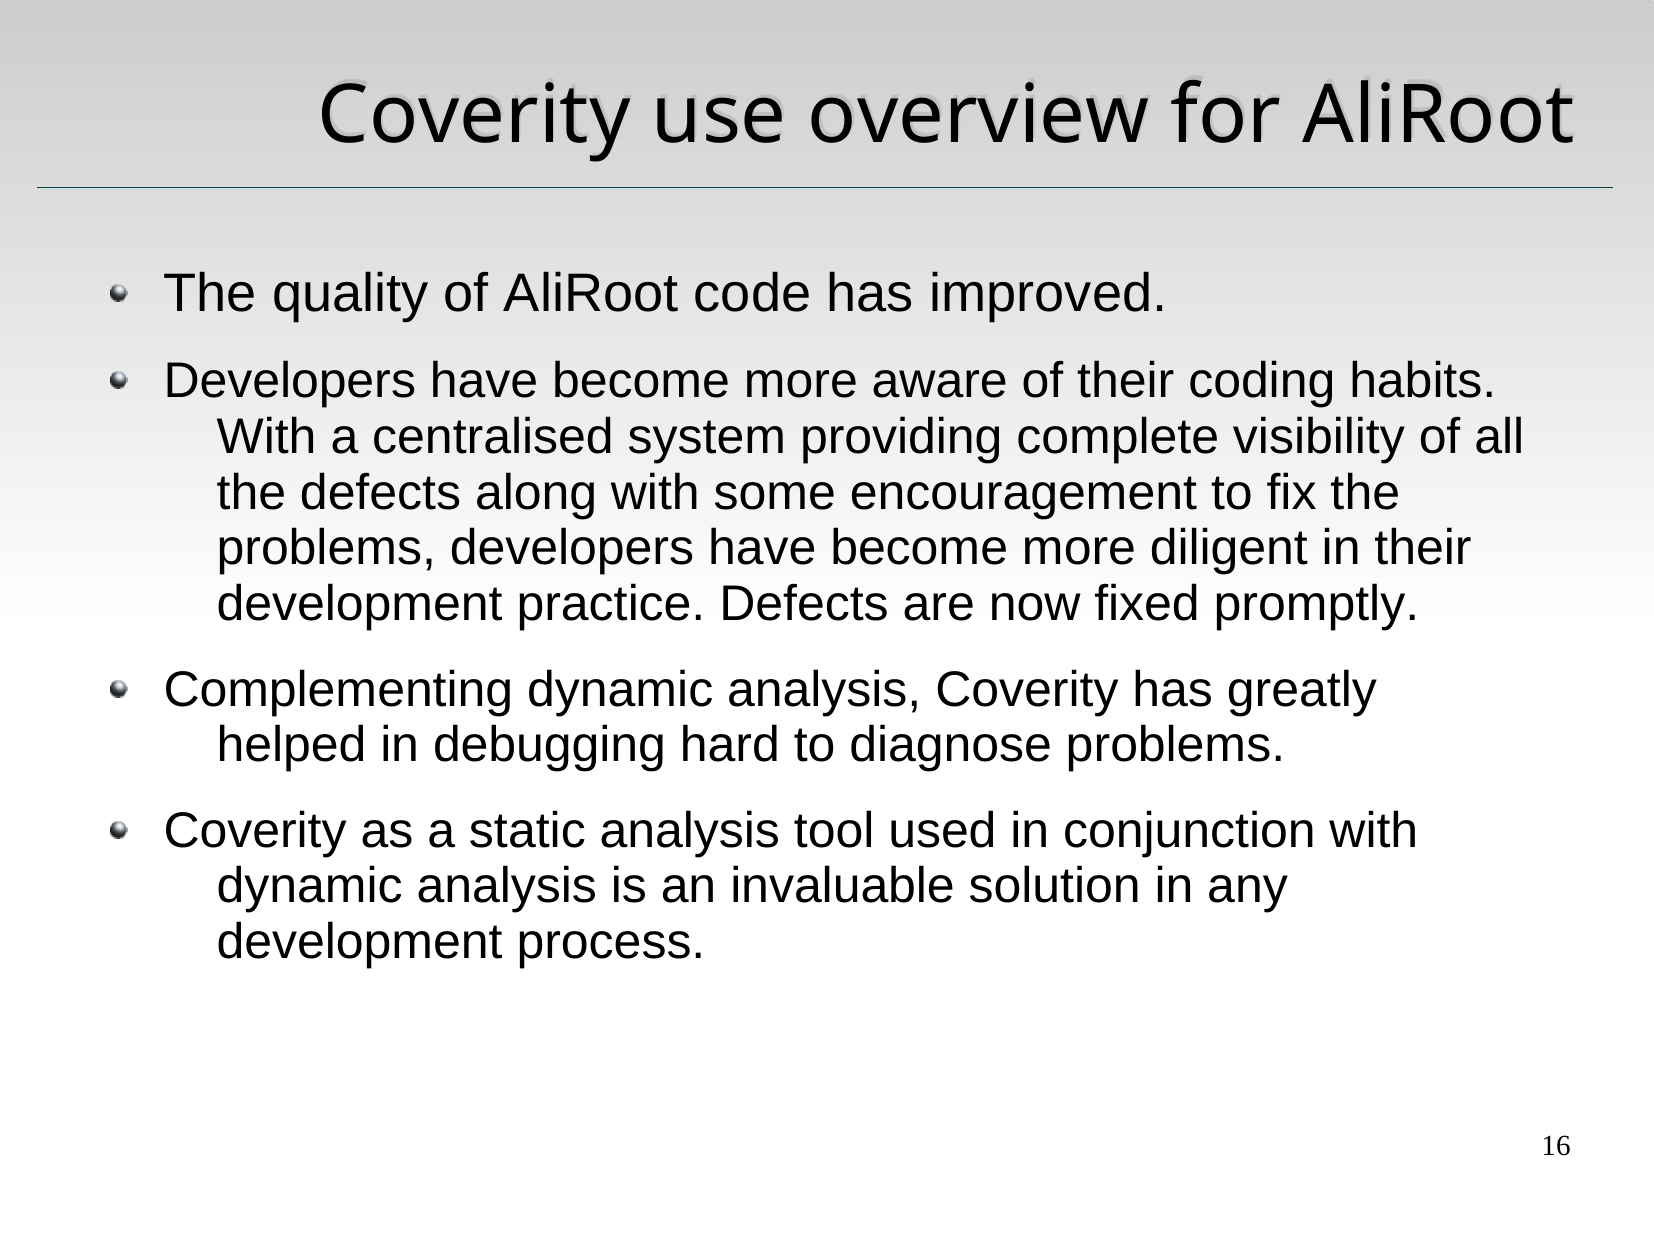

# Coverity use overview for AliRoot
The quality of AliRoot code has improved.
Developers have become more aware of their coding habits. With a centralised system providing complete visibility of all the defects along with some encouragement to fix the problems, developers have become more diligent in their development practice. Defects are now fixed promptly.
Complementing dynamic analysis, Coverity has greatly helped in debugging hard to diagnose problems.
Coverity as a static analysis tool used in conjunction with dynamic analysis is an invaluable solution in any development process.
16